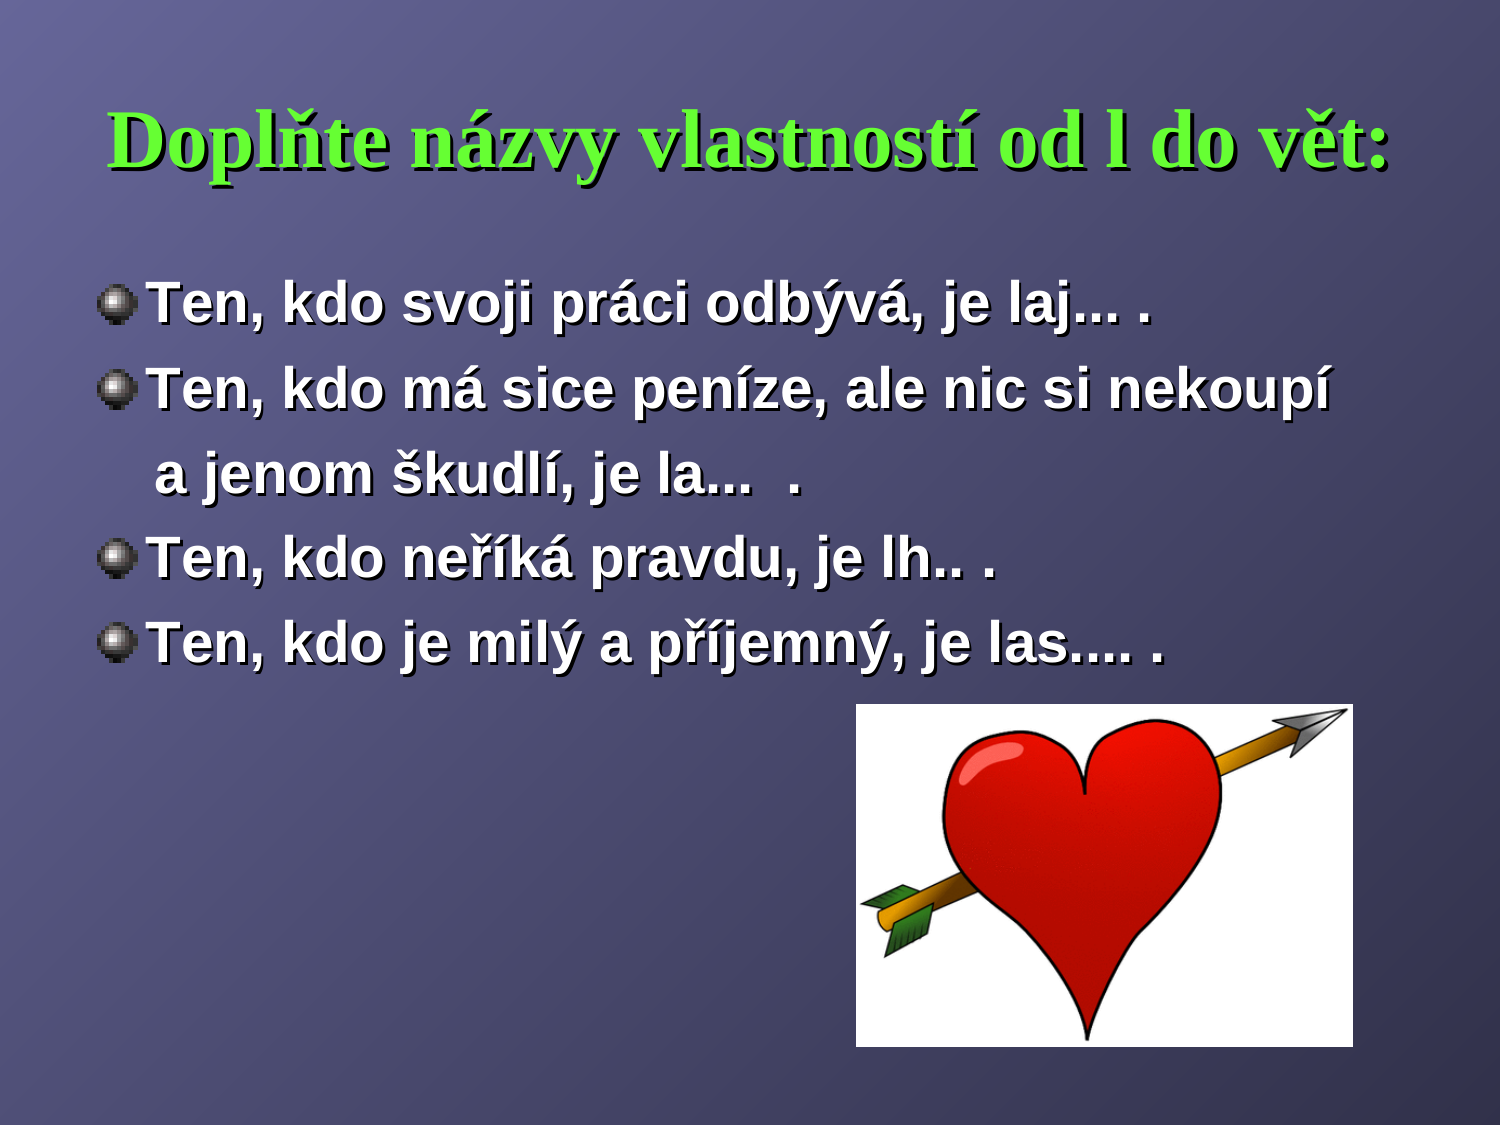

# Doplňte názvy vlastností od l do vět:
Ten, kdo svoji práci odbývá, je laj... .
Ten, kdo má sice peníze, ale nic si nekoupí
 a jenom škudlí, je la... .
Ten, kdo neříká pravdu, je lh.. .
Ten, kdo je milý a příjemný, je las.... .